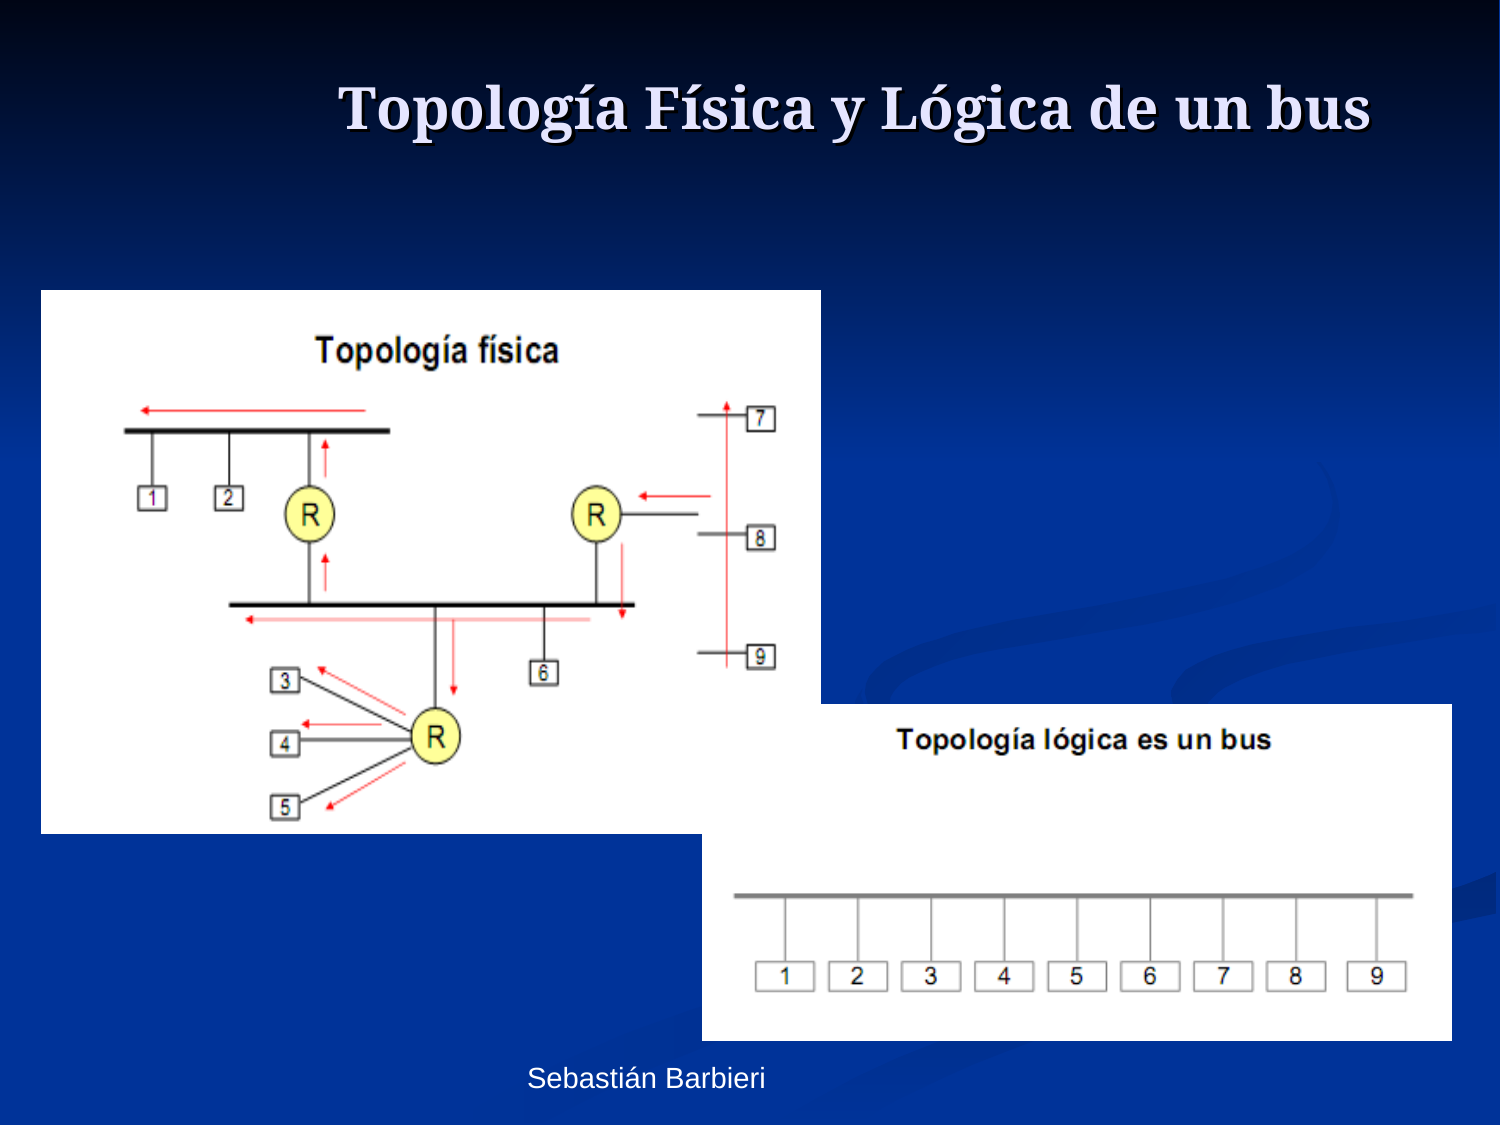

Topología Física y Lógica de un bus